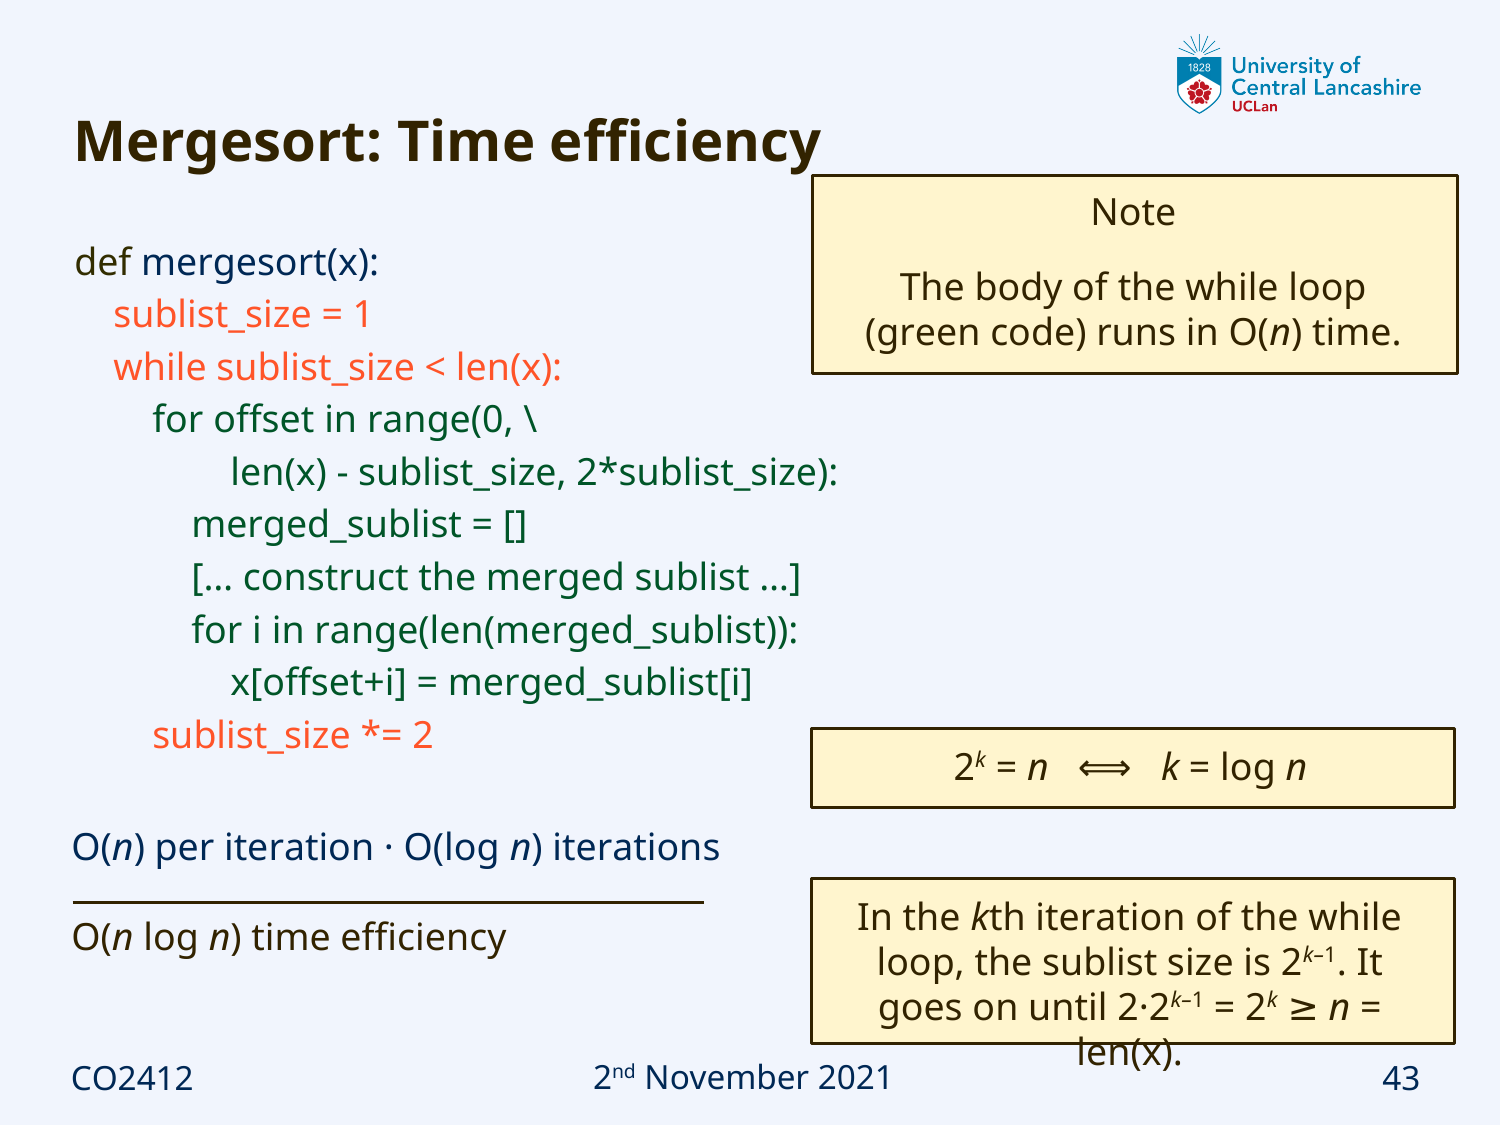

# Mergesort: Time efficiency
Note
The body of the while loop (green code) runs in O(n) time.
def mergesort(x):
 sublist_size = 1
 while sublist_size < len(x):
 for offset in range(0, \
 len(x) - sublist_size, 2*sublist_size):
 merged_sublist = []
 [… construct the merged sublist …]
 for i in range(len(merged_sublist)):
 x[offset+i] = merged_sublist[i]
 sublist_size *= 2
2k = n ⟺ k = log n
O(n) per iteration · O(log n) iterations
O(n log n) time efficiency
In the kth iteration of the while loop, the sublist size is 2k–1. It goes on until 2·2k–1 = 2k ≥ n = len(x).